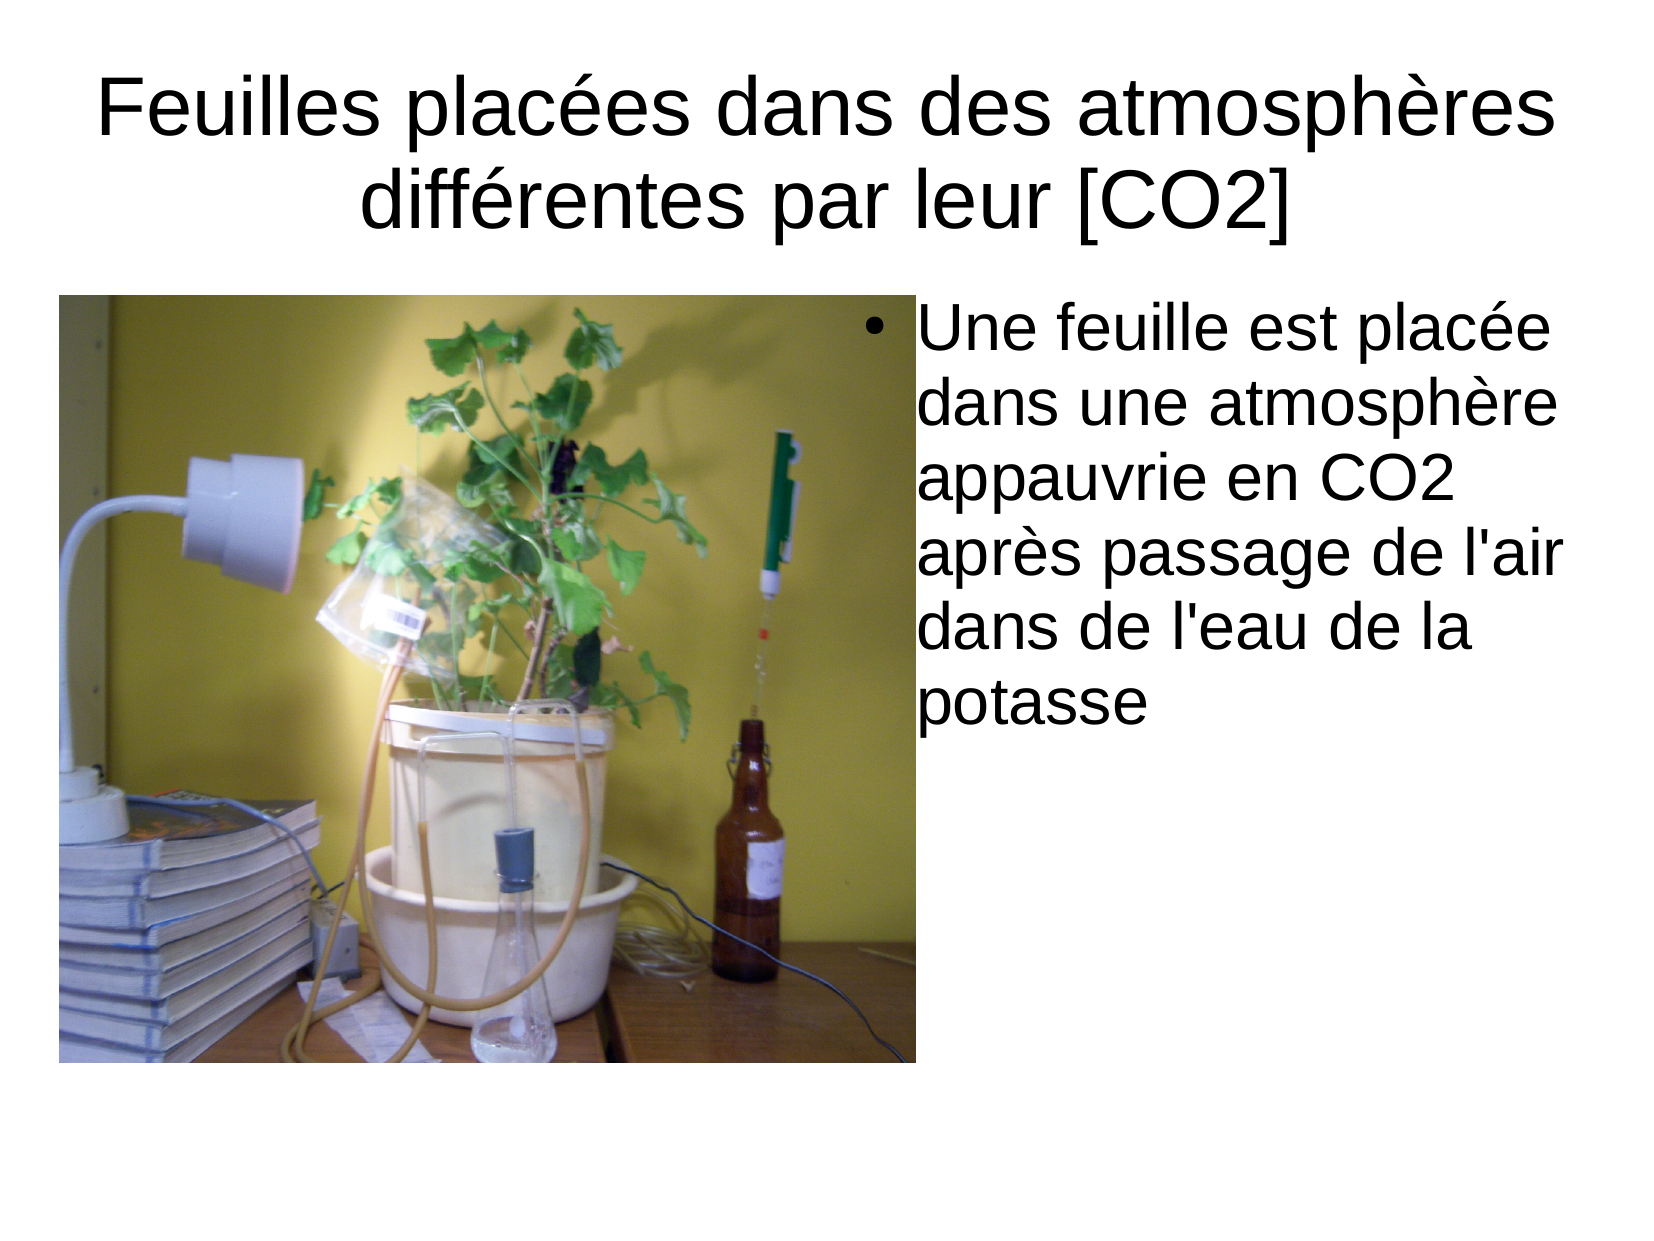

# Feuilles placées dans des atmosphères différentes par leur [CO2]
Une feuille est placée dans une atmosphère appauvrie en CO2 après passage de l'air dans de l'eau de la potasse